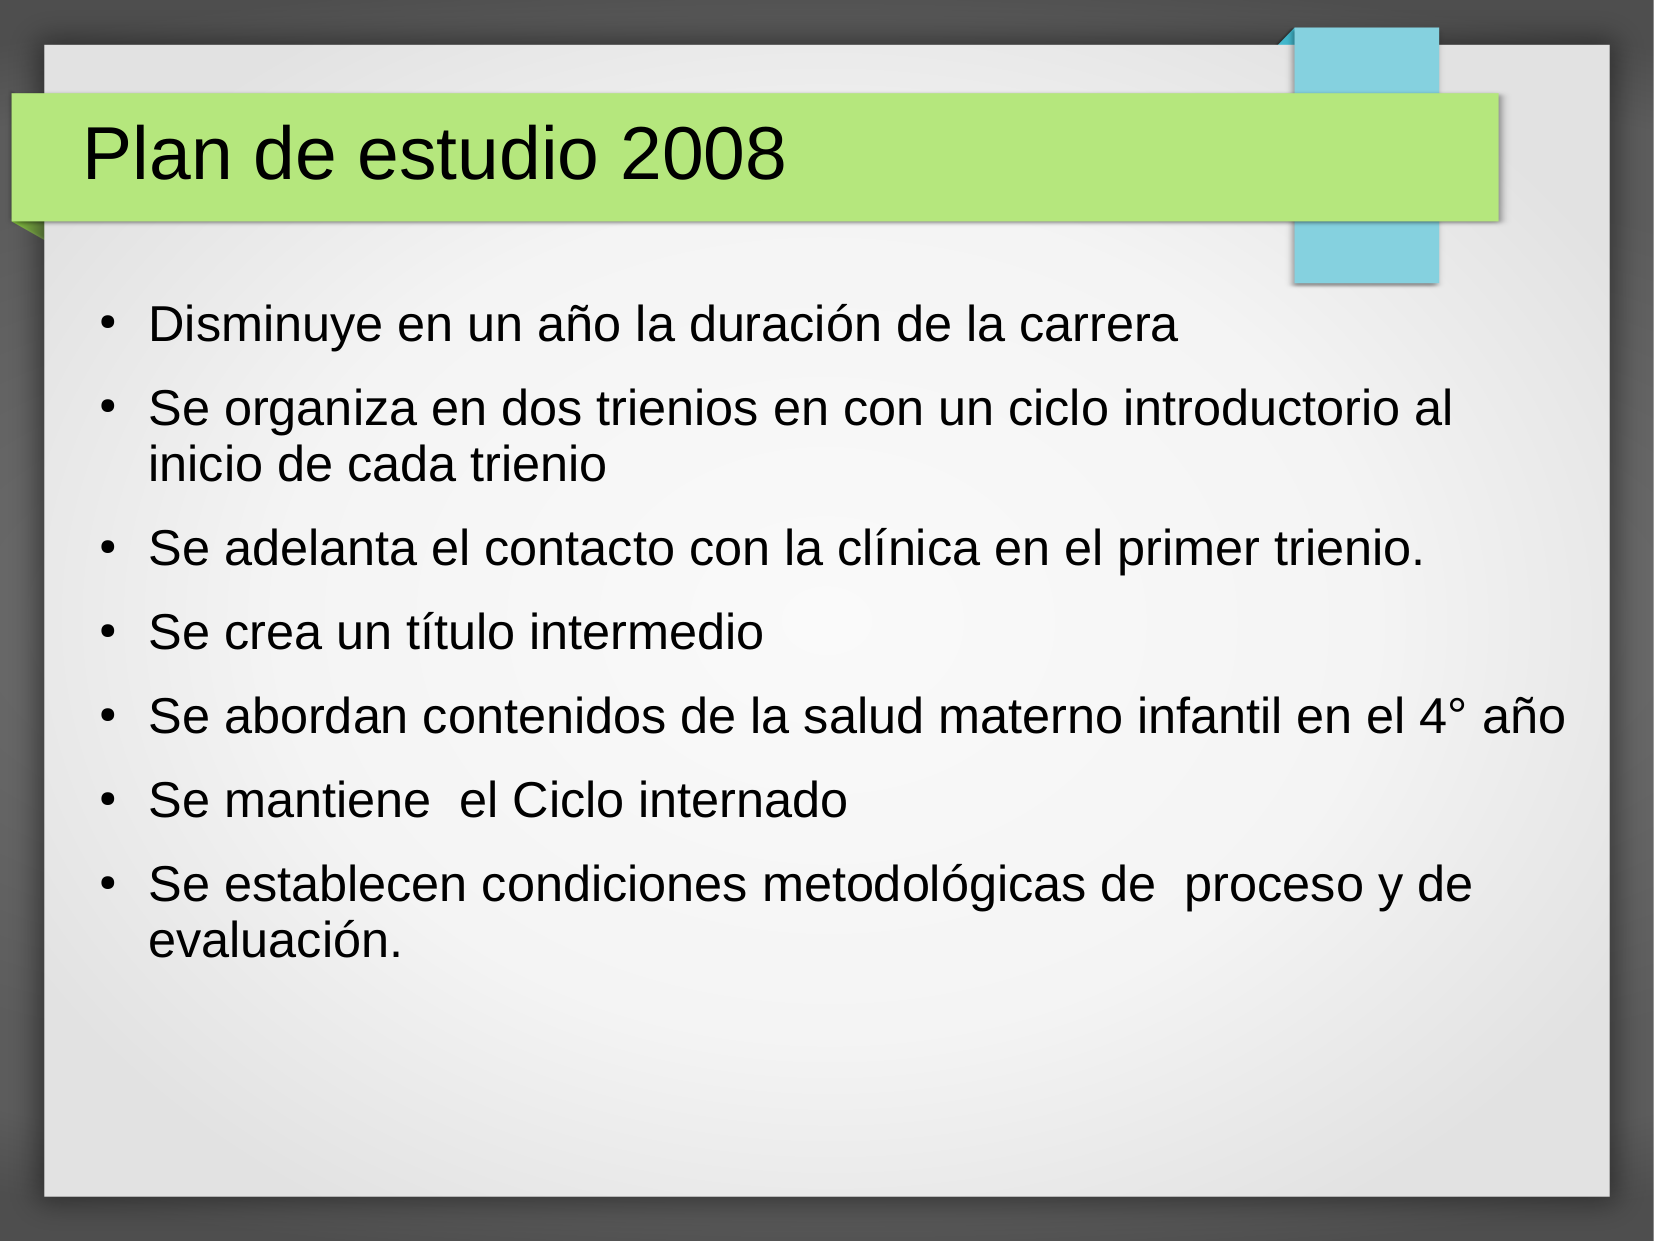

# Plan de estudio 2008
Disminuye en un año la duración de la carrera
Se organiza en dos trienios en con un ciclo introductorio al inicio de cada trienio
Se adelanta el contacto con la clínica en el primer trienio.
Se crea un título intermedio
Se abordan contenidos de la salud materno infantil en el 4° año
Se mantiene el Ciclo internado
Se establecen condiciones metodológicas de proceso y de evaluación.